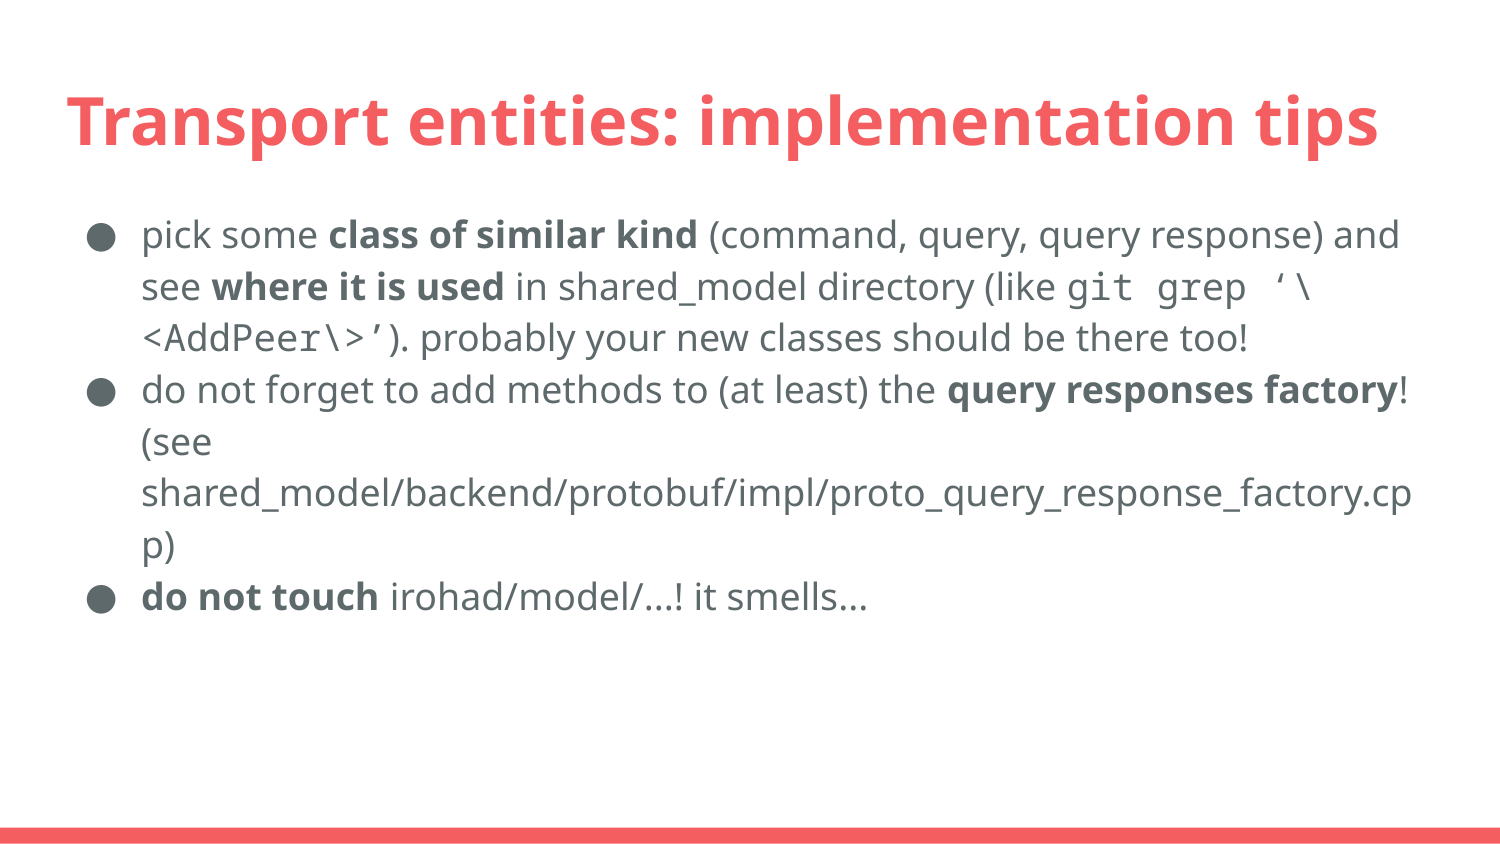

# Transport entities: implementation tips
pick some class of similar kind (command, query, query response) and see where it is used in shared_model directory (like git grep ‘\<AddPeer\>’). probably your new classes should be there too!
do not forget to add methods to (at least) the query responses factory! (see shared_model/backend/protobuf/impl/proto_query_response_factory.cpp)
do not touch irohad/model/...! it smells...